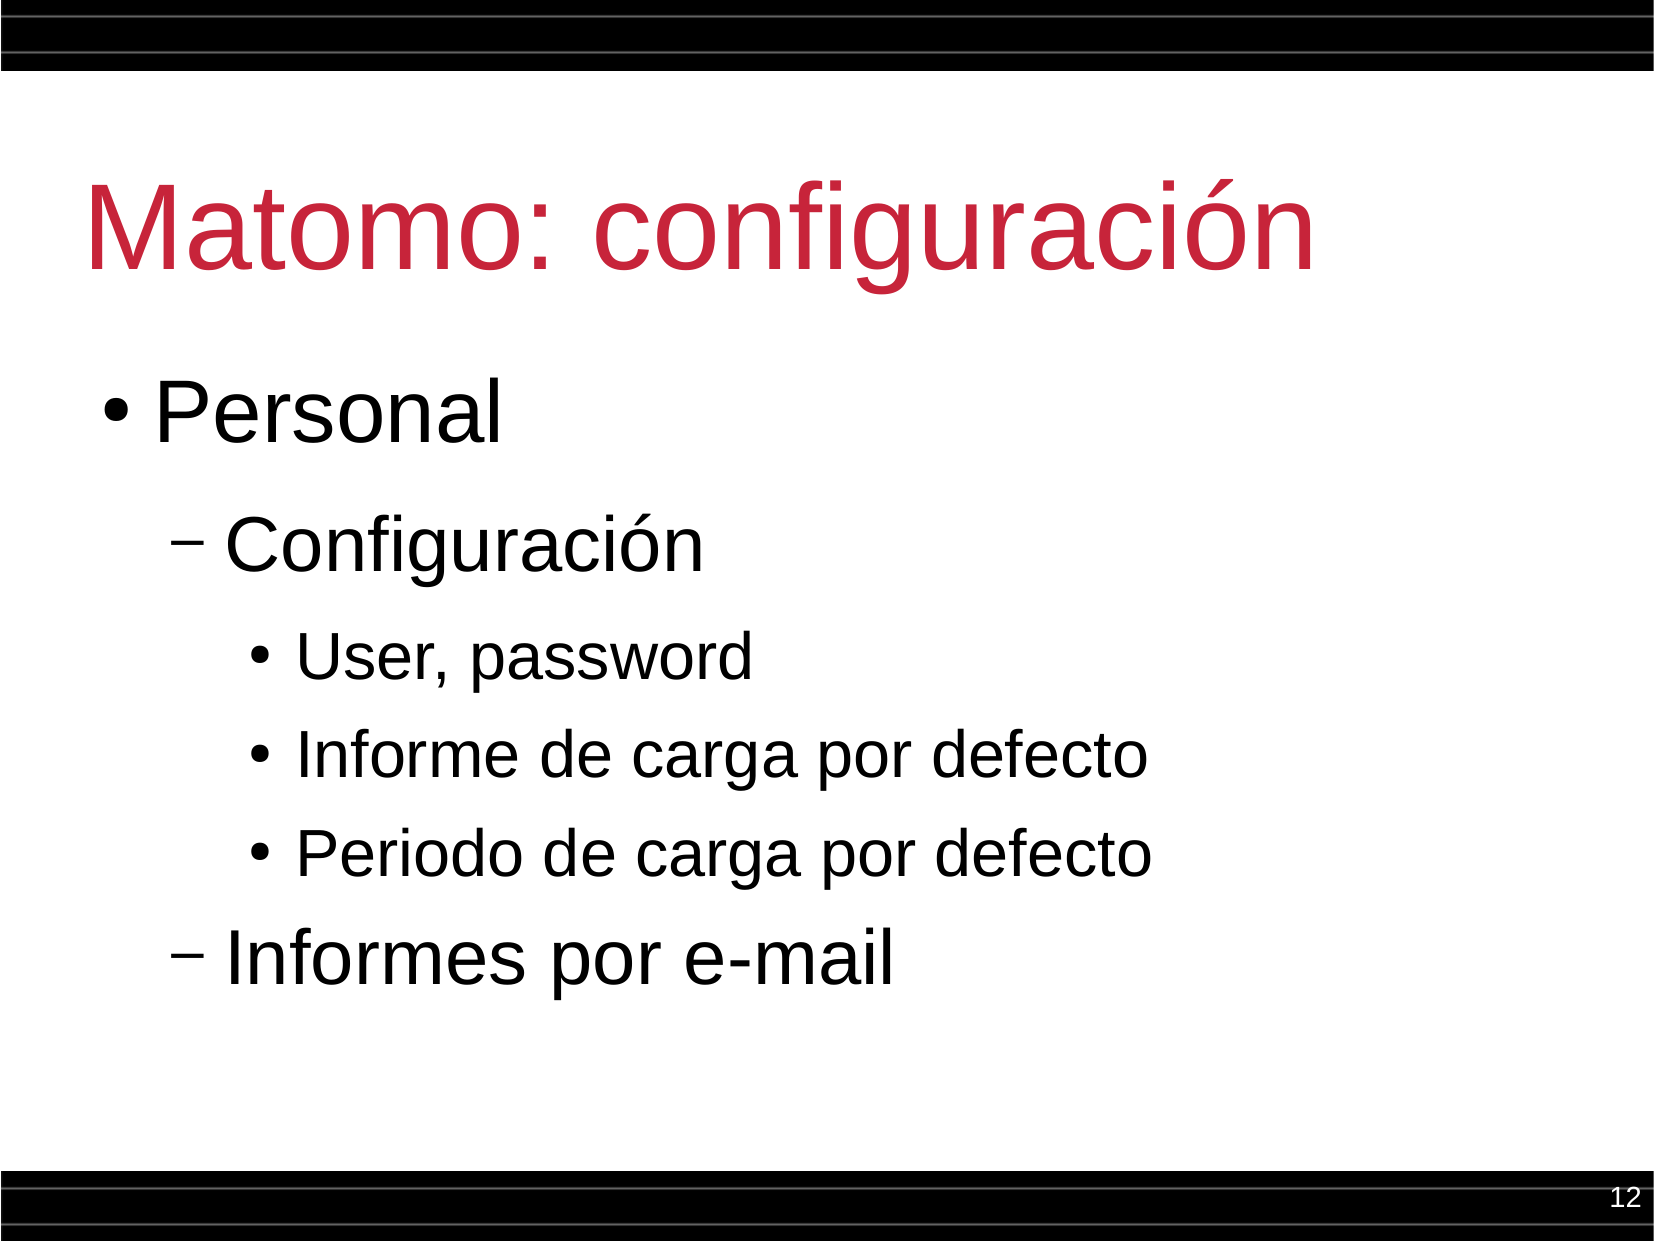

# Matomo: configuración
Personal
Configuración
User, password
Informe de carga por defecto
Periodo de carga por defecto
Informes por e-mail